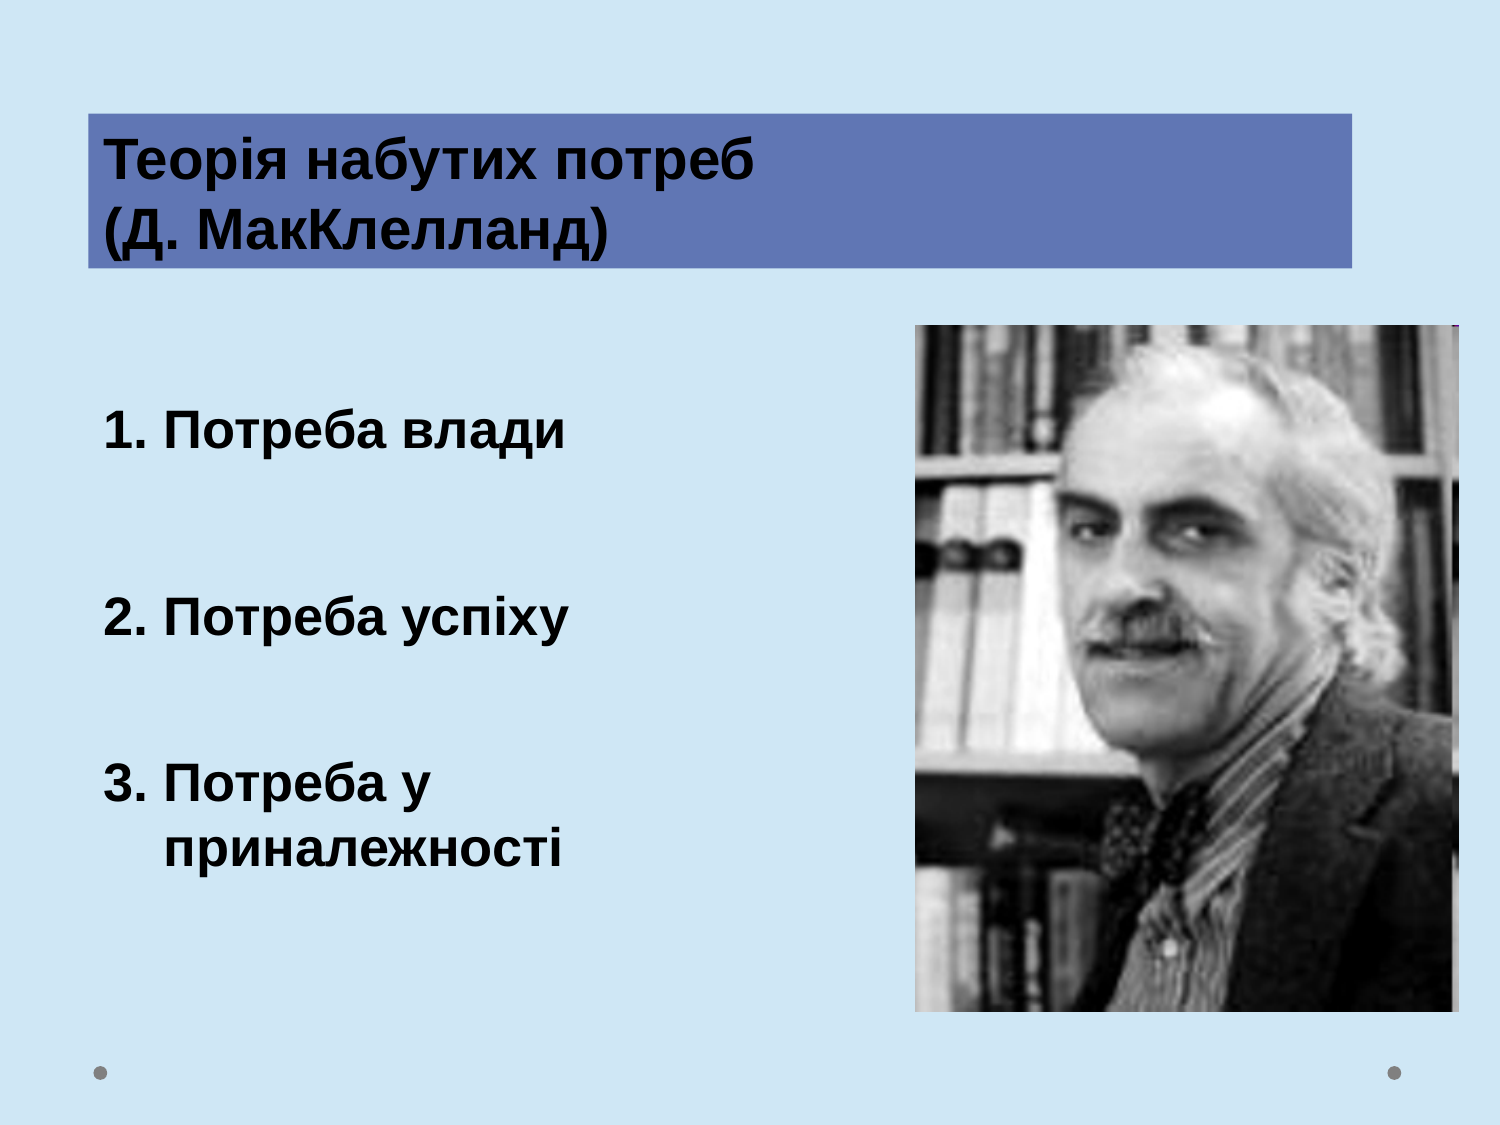

Теорія набутих потреб
(Д. МакКлелланд)
1. Потреба влади
2. Потреба успіху
3. Потреба у
 приналежності